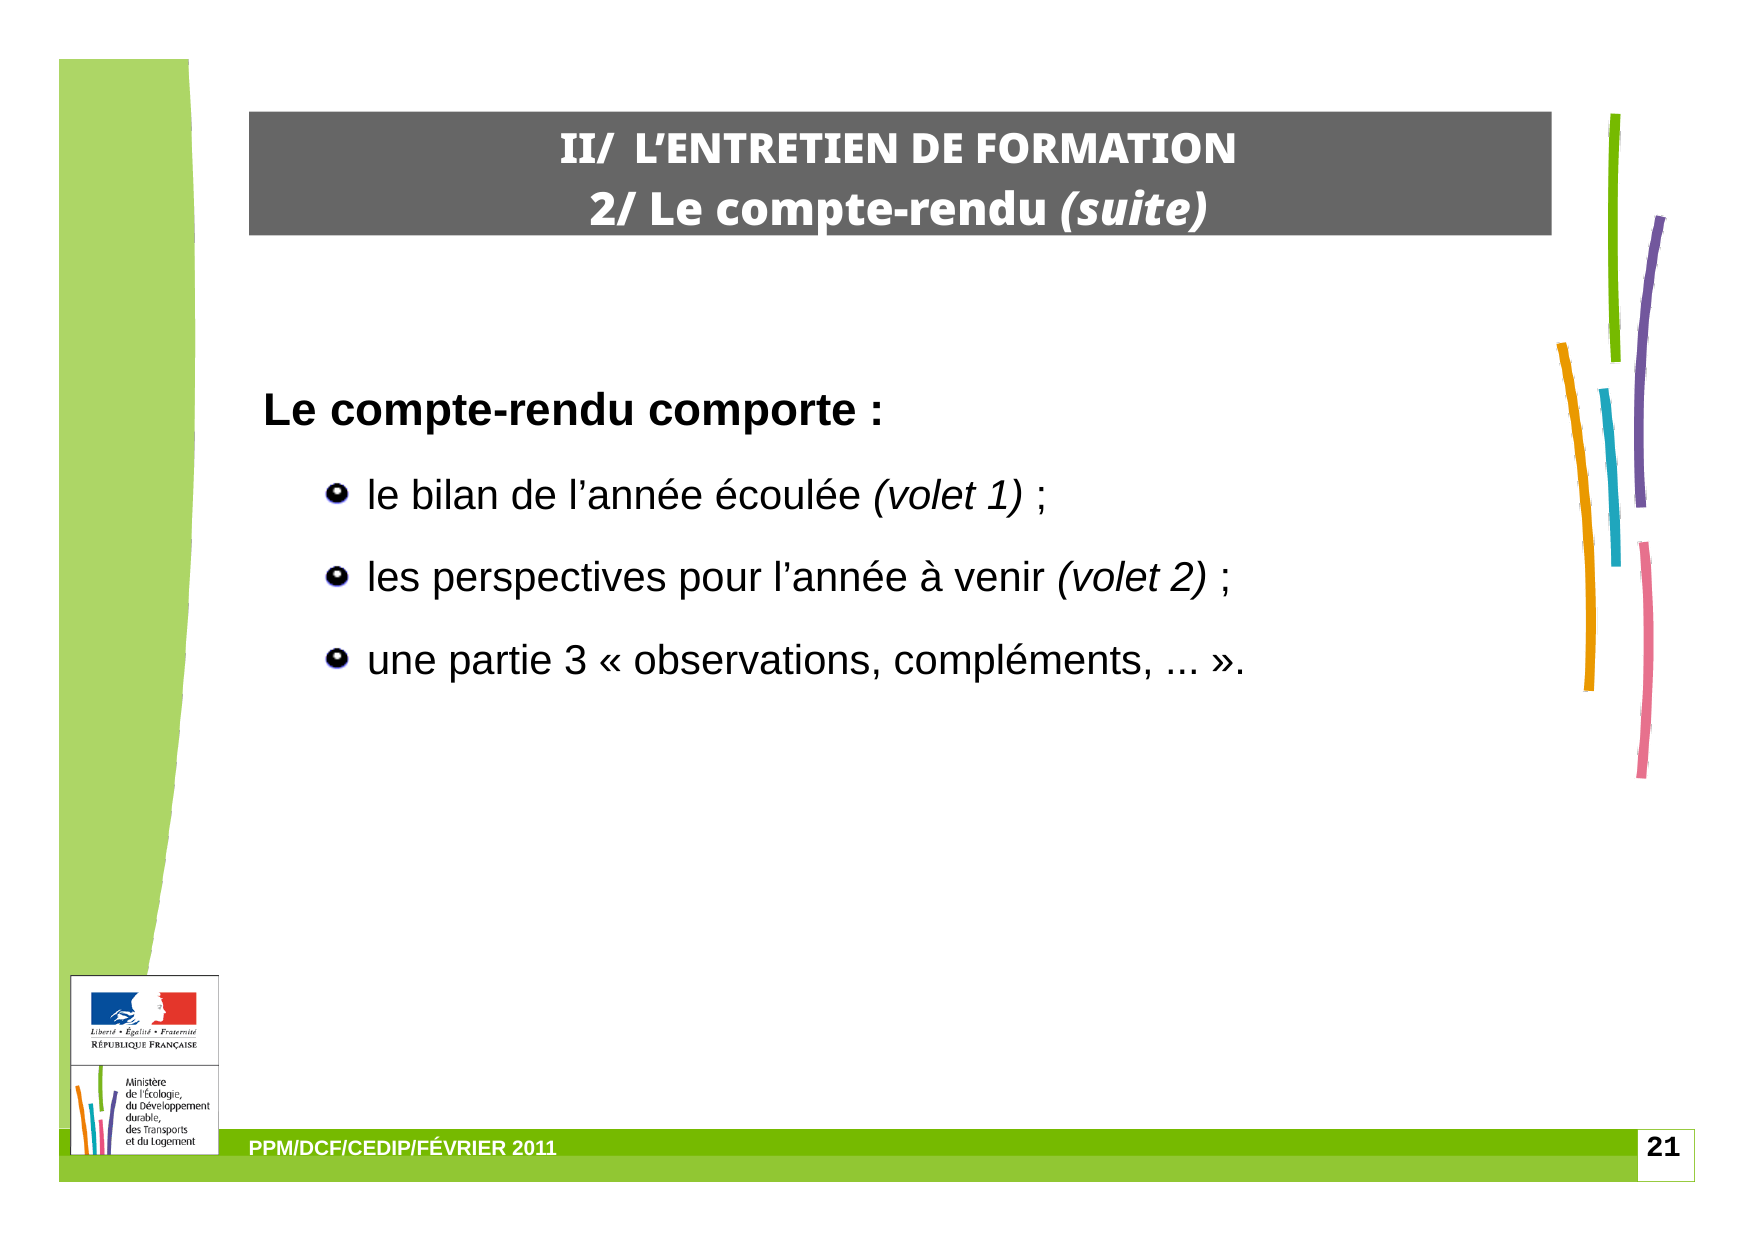

II/	L’ENTRETIEN DE FORMATION
2/ Le compte-rendu (suite)
Le compte-rendu comporte :
le bilan de l’année écoulée (volet 1) ;
les perspectives pour l’année à venir (volet 2) ;
une partie 3 « observations, compléments, ... ».
PPM/DCF/CEDIP/FÉVRIER 2011
21